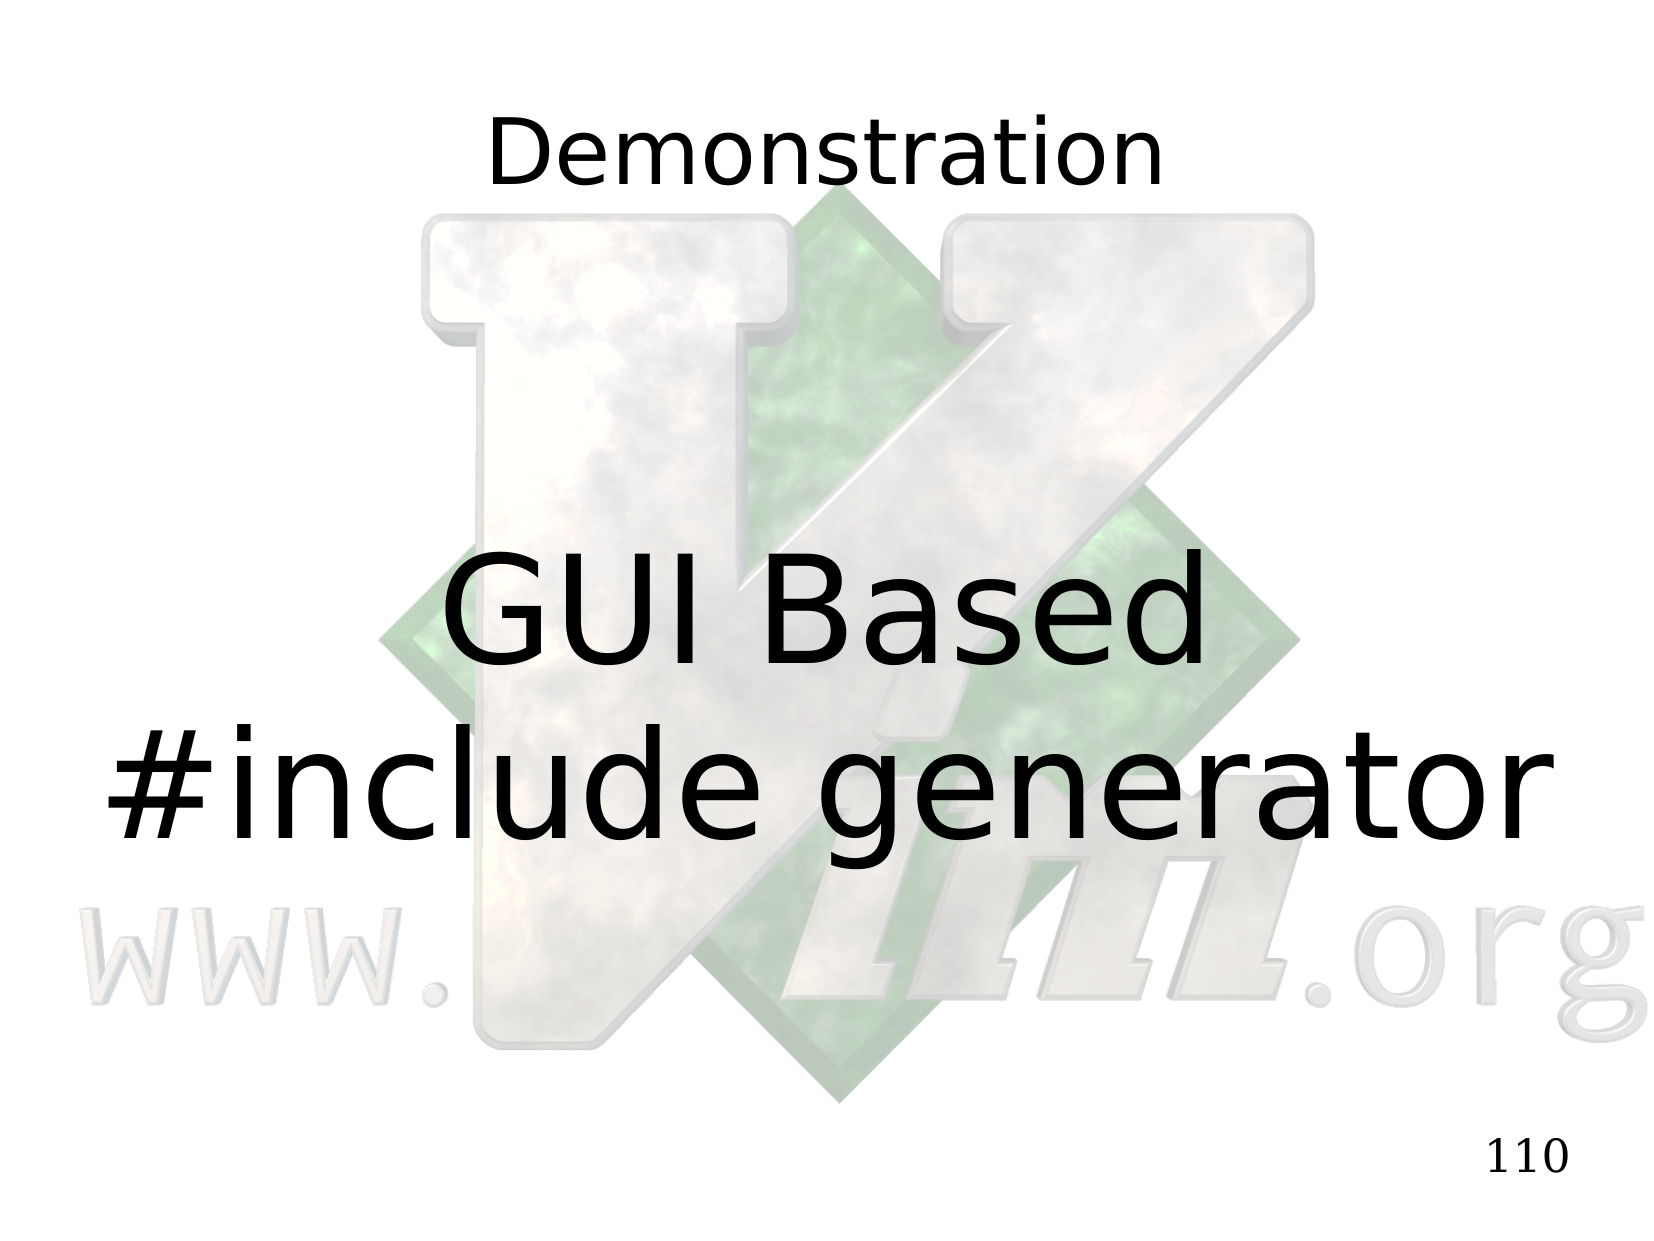

# Demonstration
GUI Based #include generator
110